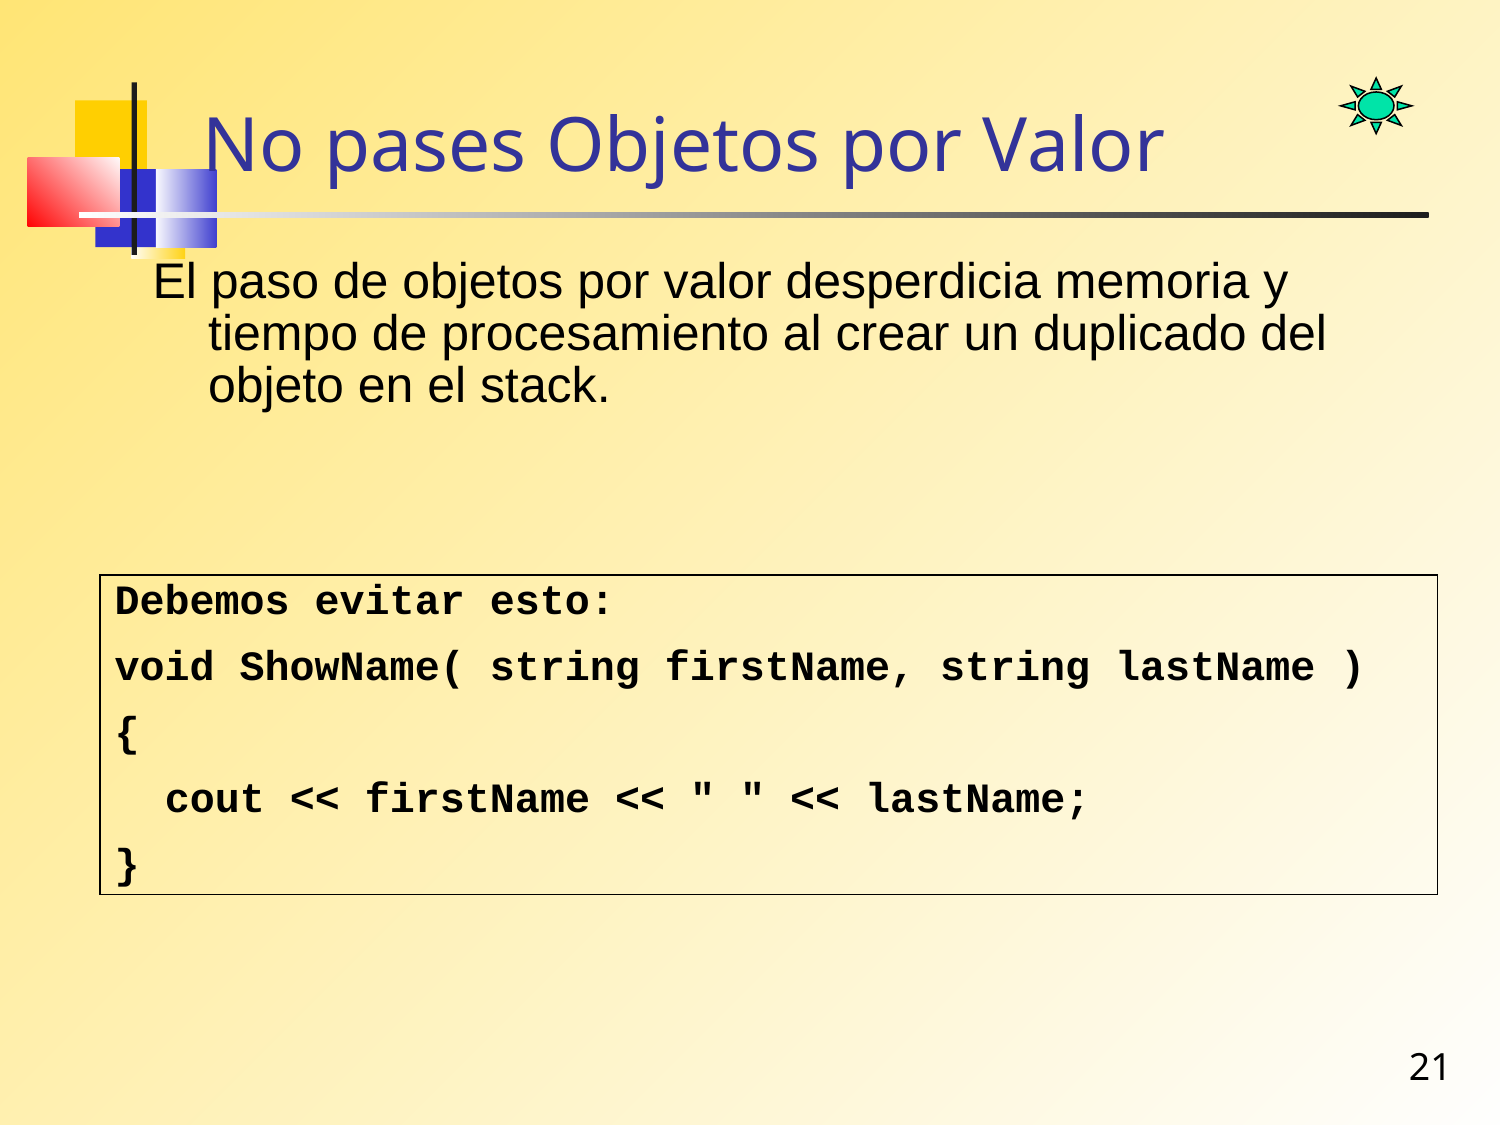

# No pases Objetos por Valor
El paso de objetos por valor desperdicia memoria y tiempo de procesamiento al crear un duplicado del objeto en el stack.
Debemos evitar esto:
void ShowName( string firstName, string lastName )‏
{
 cout << firstName << " " << lastName;
}
21